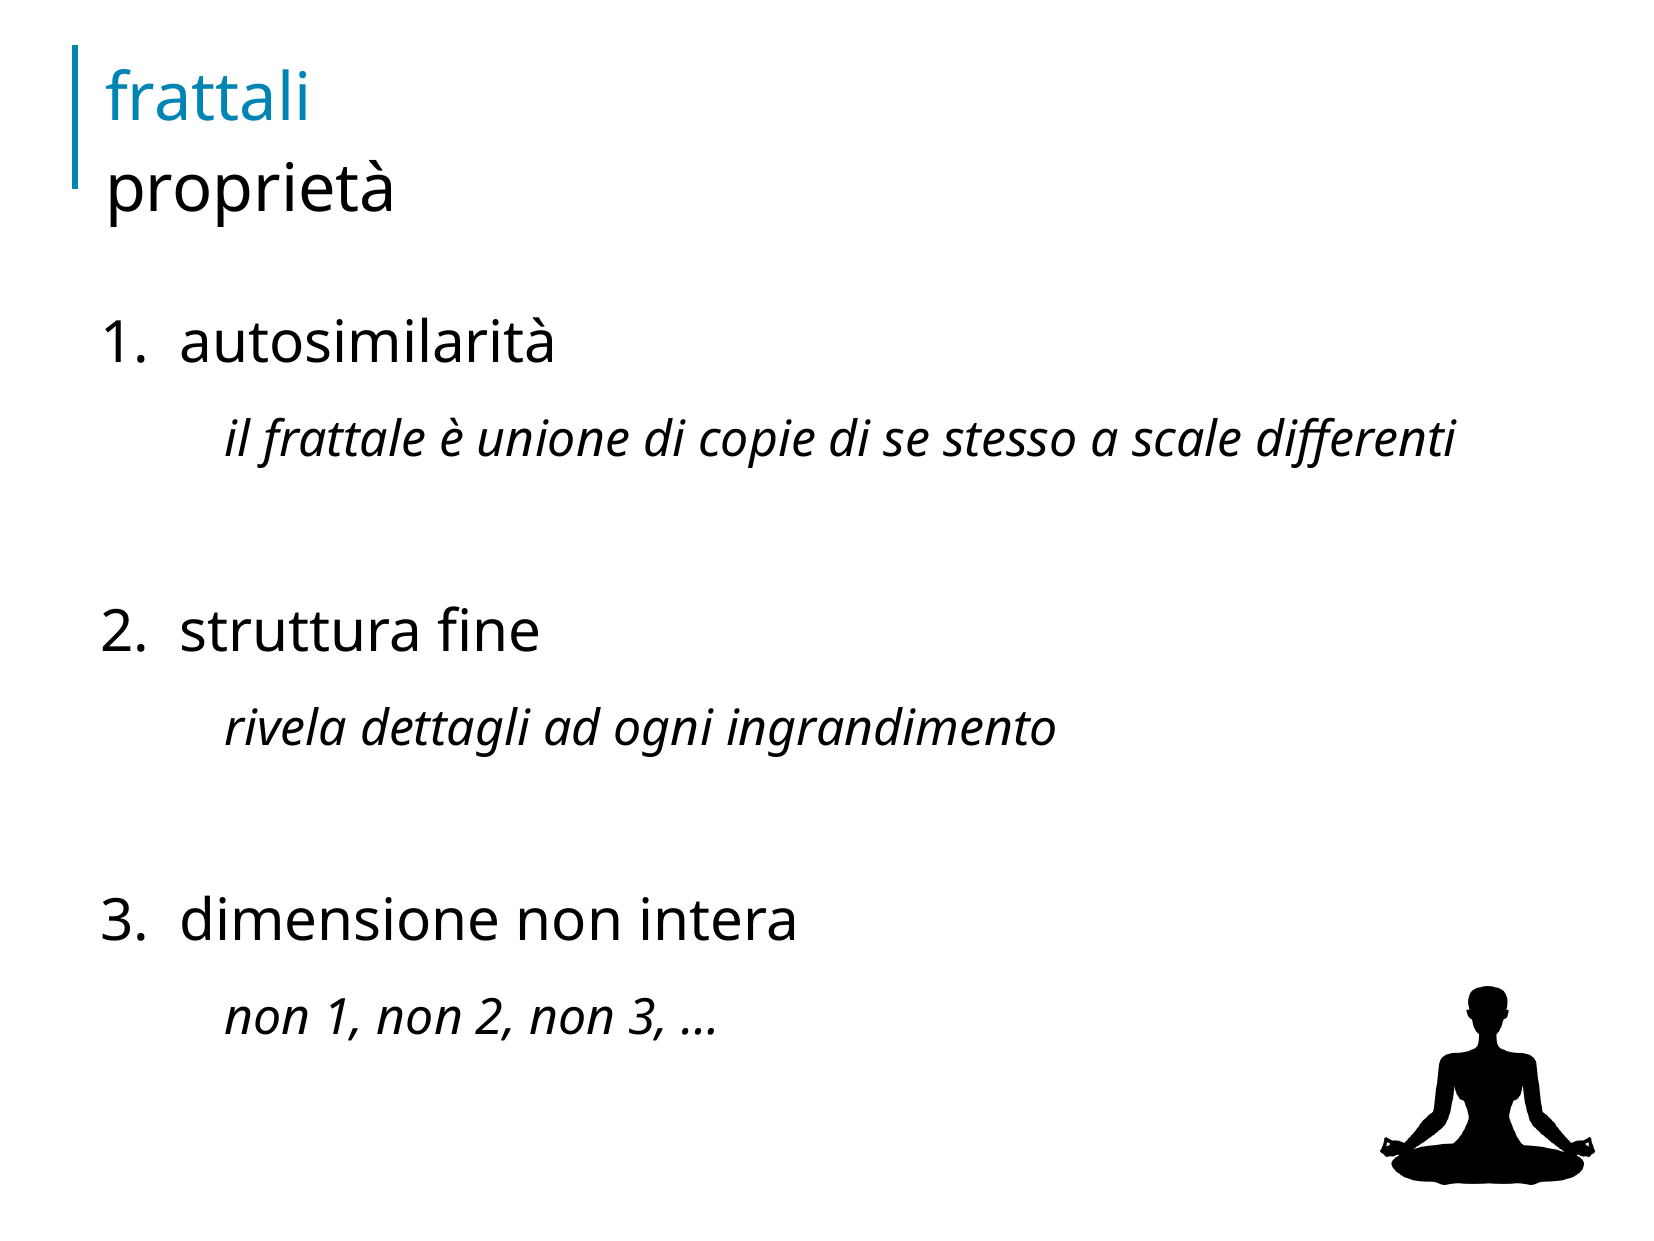

# frattali proprietà
autosimilarità
il frattale è unione di copie di se stesso a scale differenti
struttura fine
rivela dettagli ad ogni ingrandimento
dimensione non intera
non 1, non 2, non 3, …